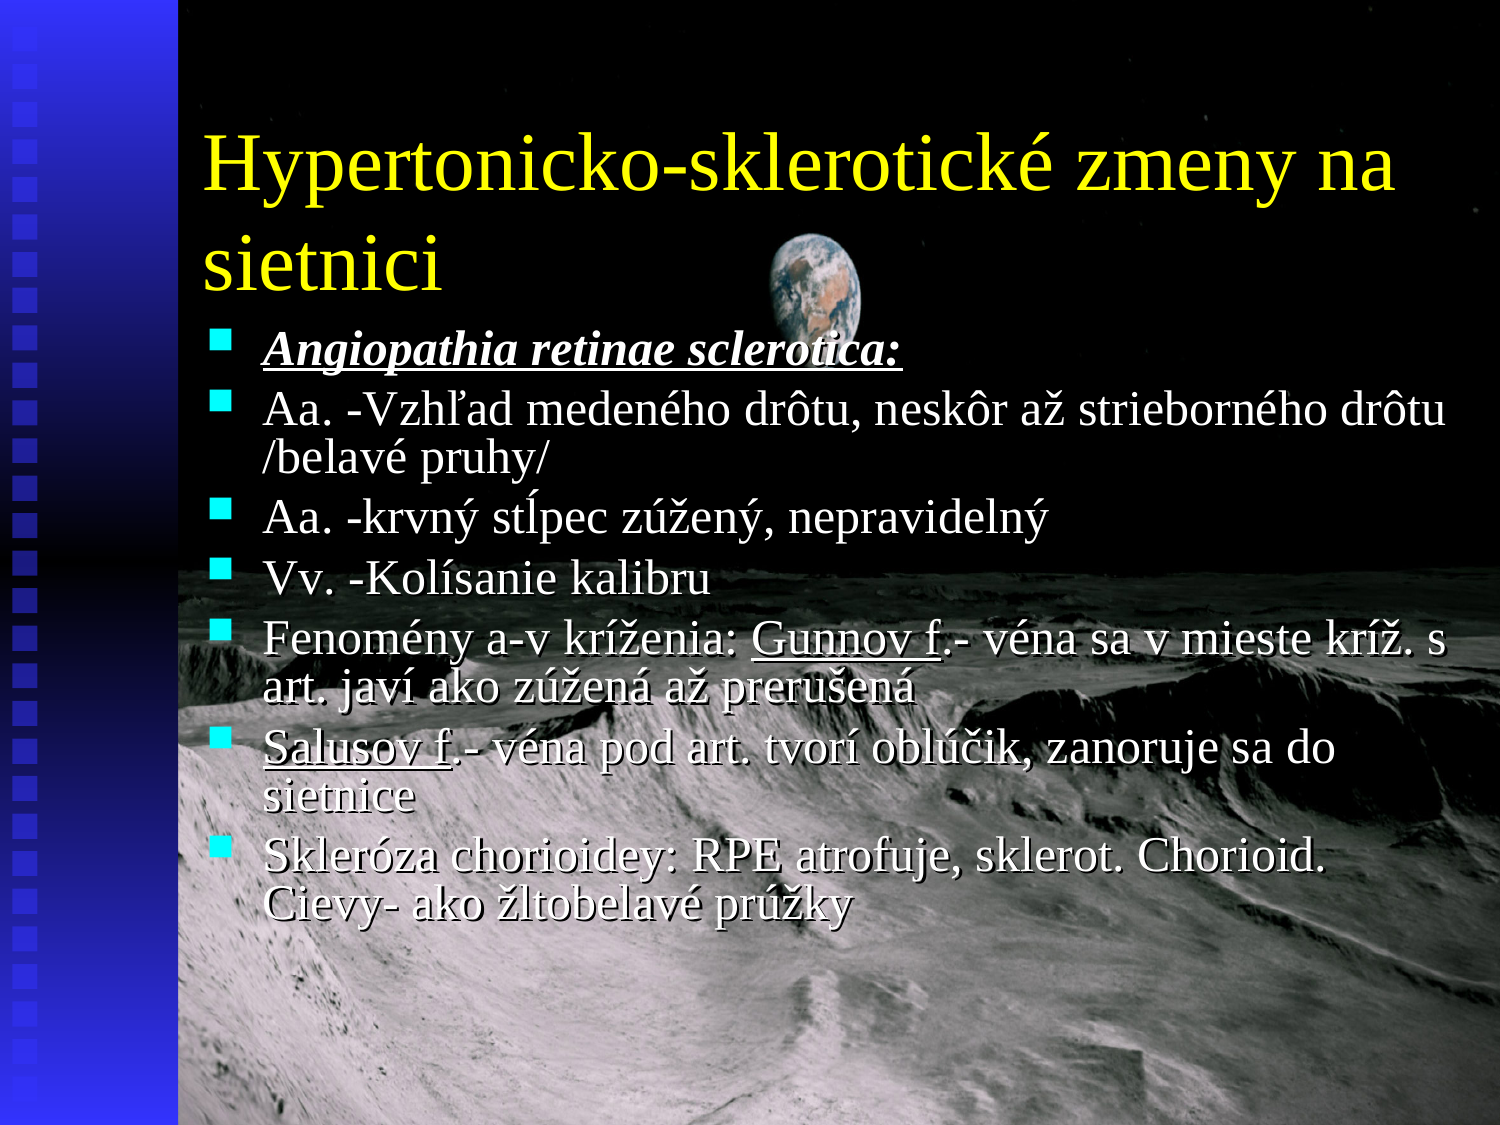

# Hypertonicko-sklerotické zmeny na sietnici
Angiopathia retinae sclerotica:
Aa. -Vzhľad medeného drôtu, neskôr až strieborného drôtu /belavé pruhy/
Aa. -krvný stĺpec zúžený, nepravidelný
Vv. -Kolísanie kalibru
Fenomény a-v kríženia: Gunnov f.- véna sa v mieste kríž. s art. javí ako zúžená až prerušená
Salusov f.- véna pod art. tvorí oblúčik, zanoruje sa do sietnice
Skleróza chorioidey: RPE atrofuje, sklerot. Chorioid. Cievy- ako žltobelavé prúžky